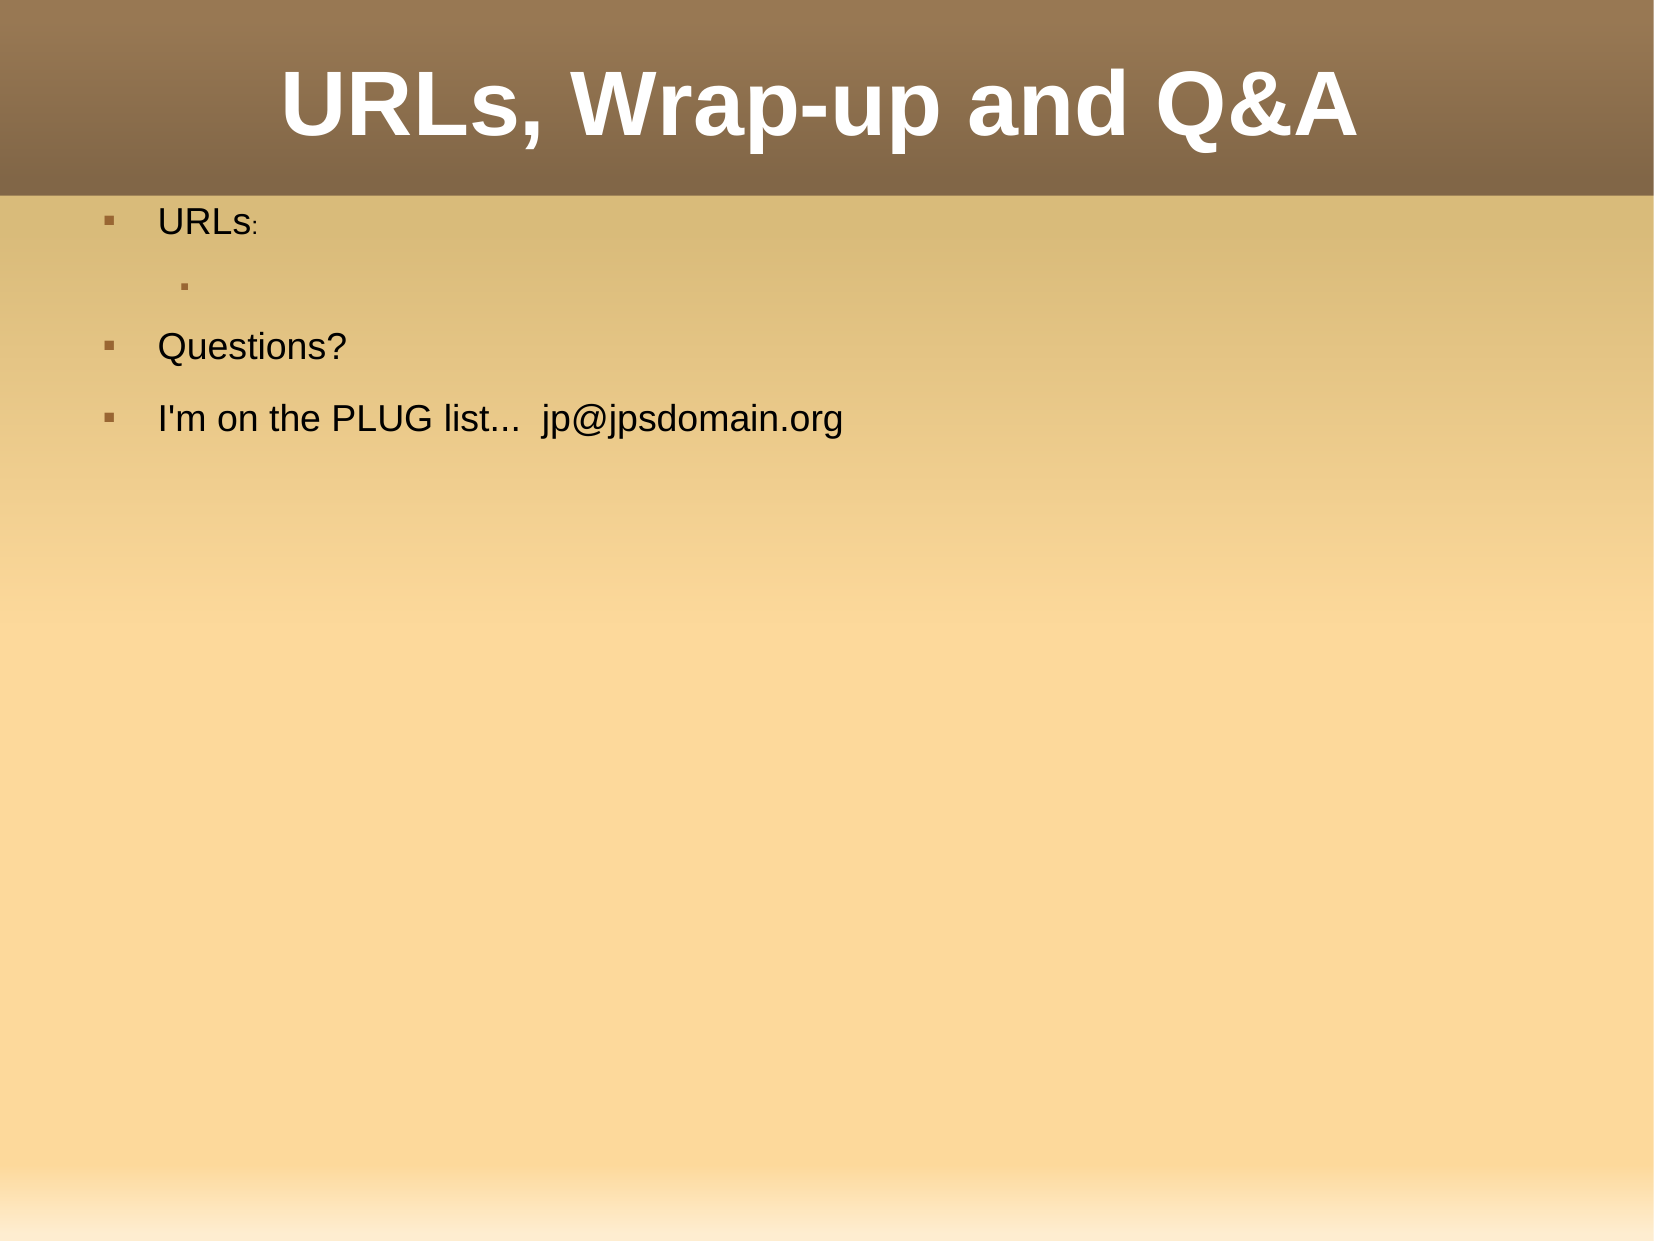

# URLs, Wrap-up and Q&A
URLs:
Questions?
I'm on the PLUG list... jp@jpsdomain.org